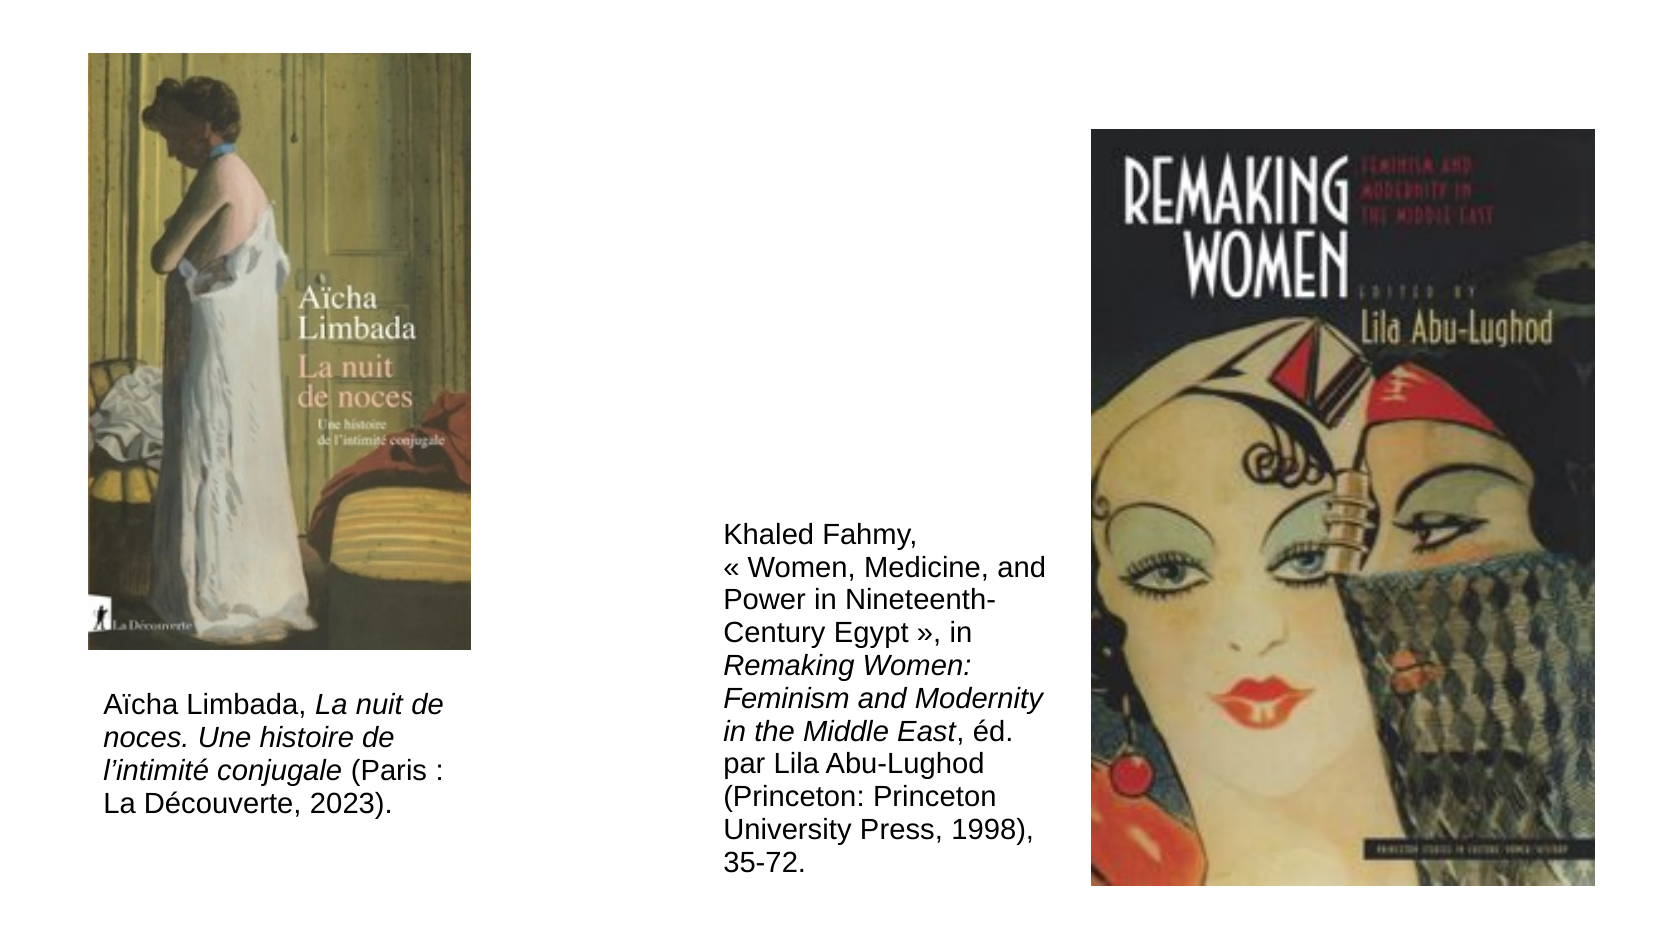

Khaled Fahmy, « Women, Medicine, and Power in Nineteenth-Century Egypt », in Remaking Women: Feminism and Modernity in the Middle East, éd. par Lila Abu-Lughod (Princeton: Princeton University Press, 1998), 35‑72.
Aïcha Limbada, La nuit de noces. Une histoire de l’intimité conjugale (Paris : La Découverte, 2023).